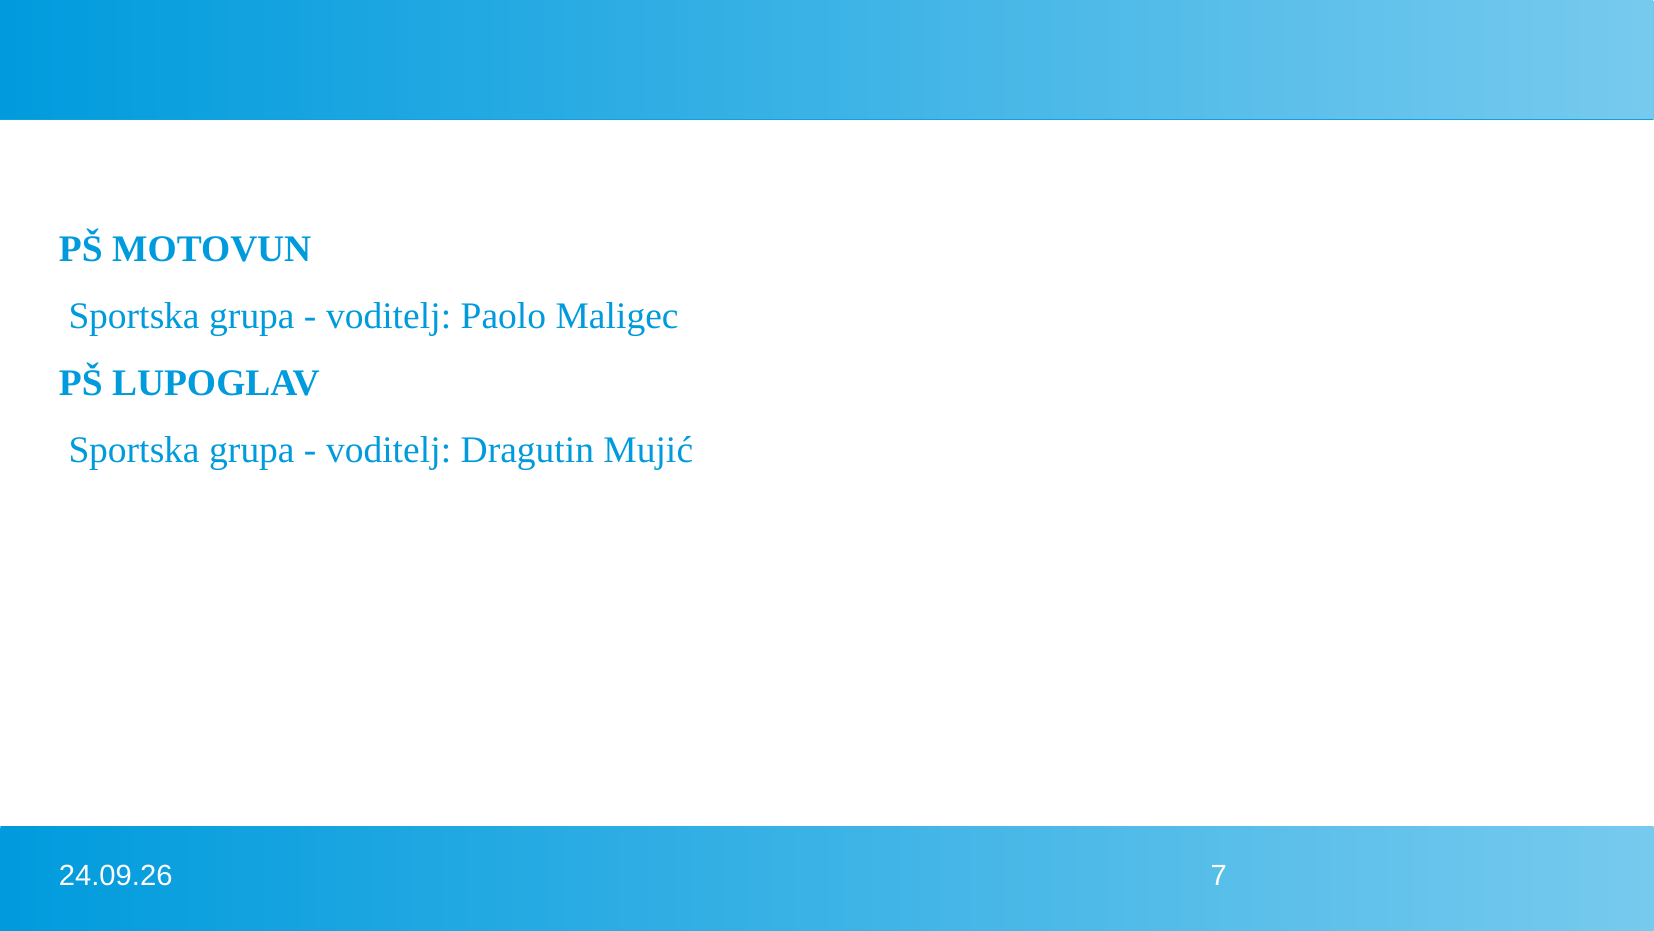

#
PŠ MOTOVUN
 Sportska grupa - voditelj: Paolo Maligec
PŠ LUPOGLAV
 Sportska grupa - voditelj: Dragutin Mujić